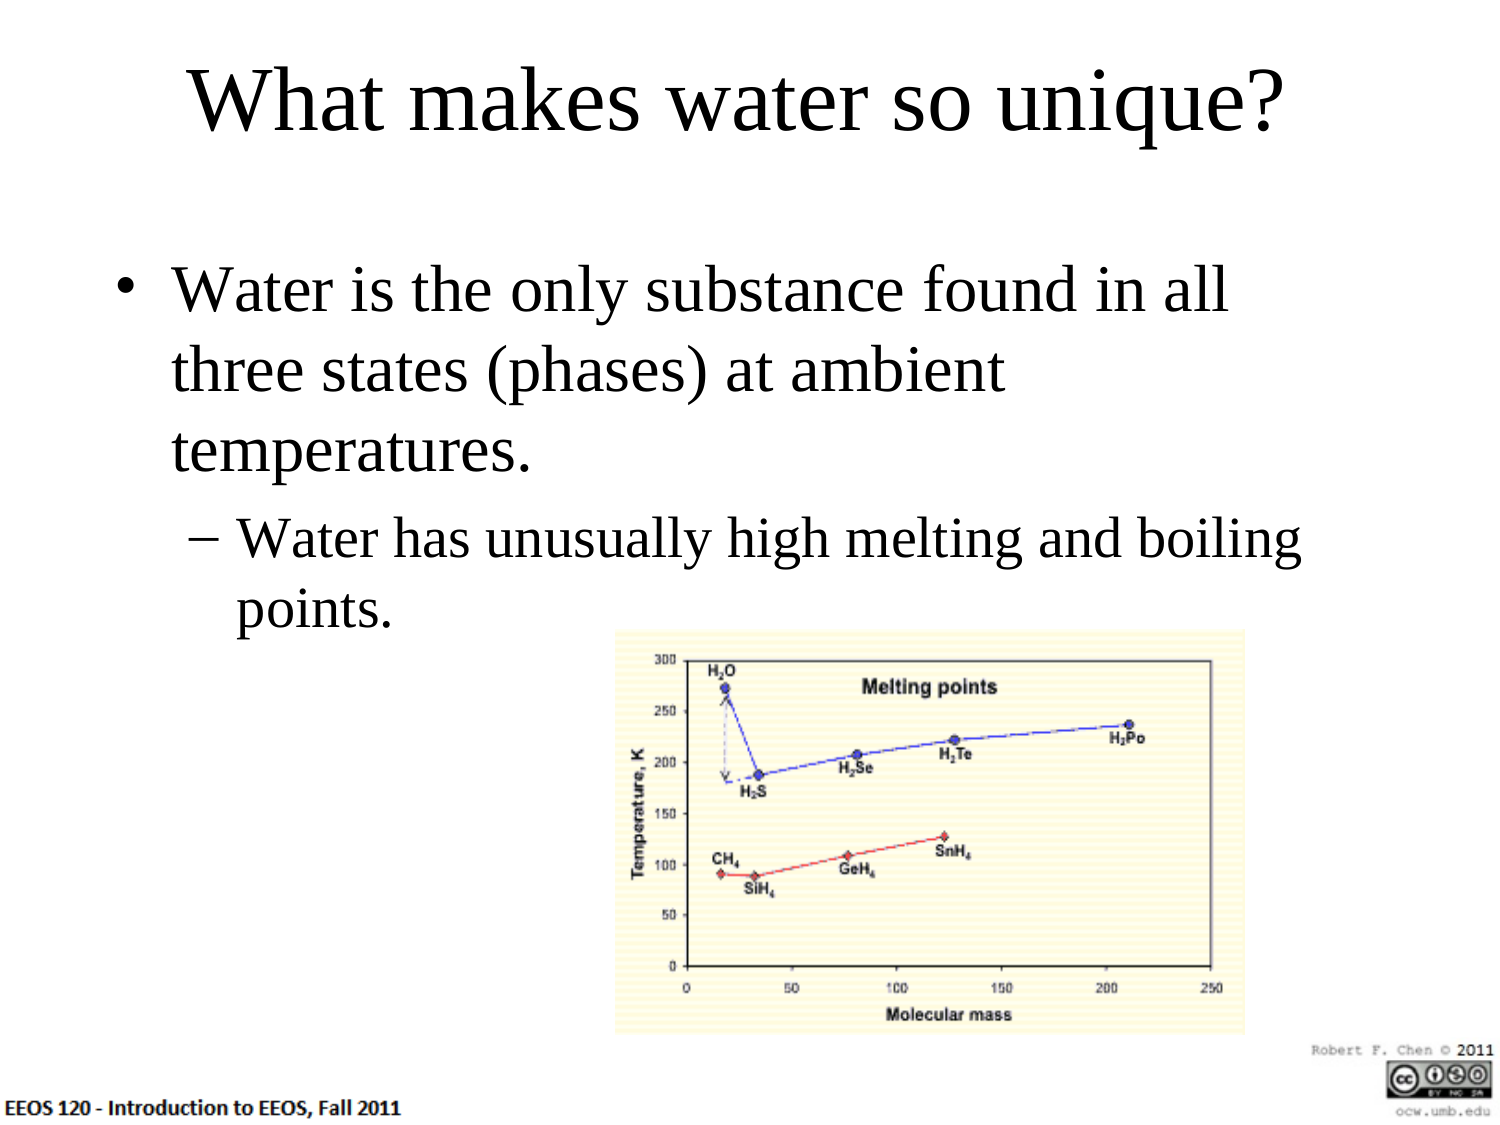

# What makes water so unique?
Water is the only substance found in all three states (phases) at ambient temperatures.
Water has unusually high melting and boiling points.